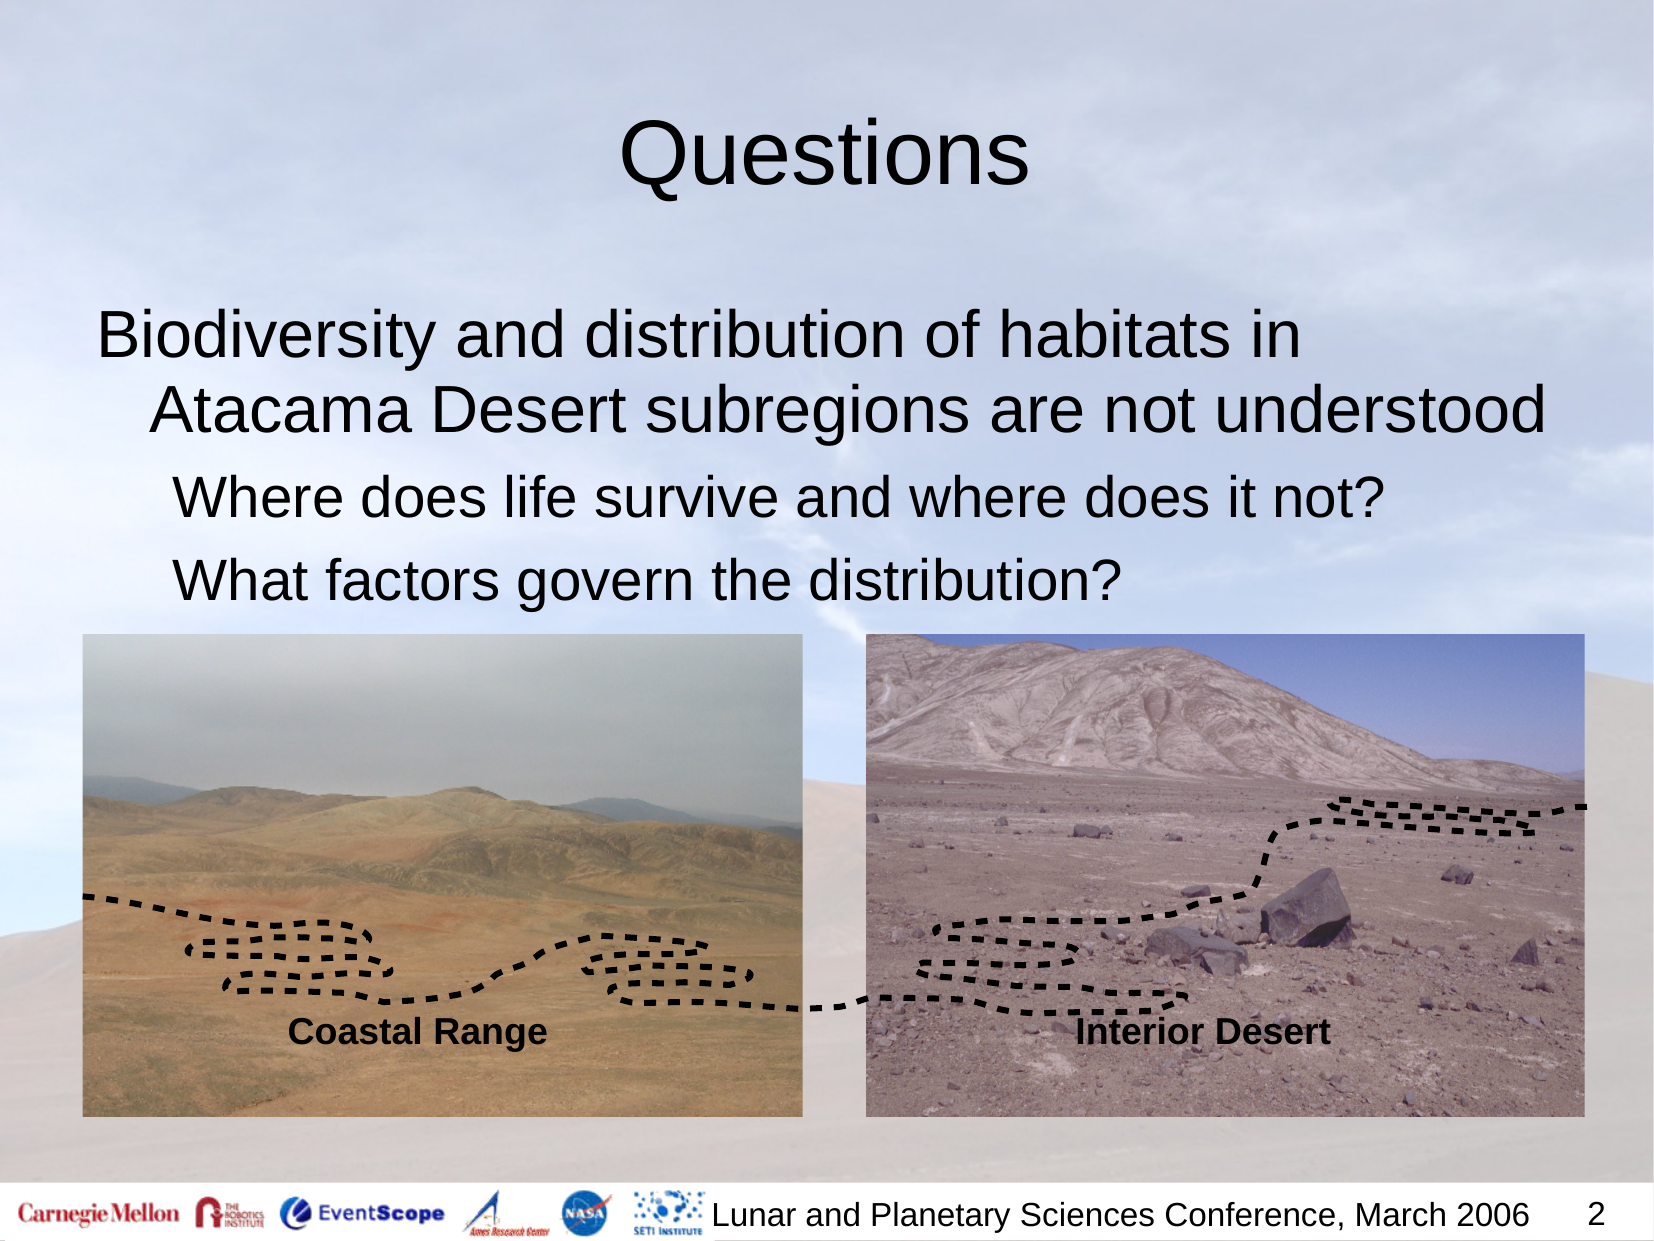

# Questions
Biodiversity and distribution of habitats in Atacama Desert subregions are not understood
Where does life survive and where does it not?
What factors govern the distribution?
Coastal Range
Interior Desert